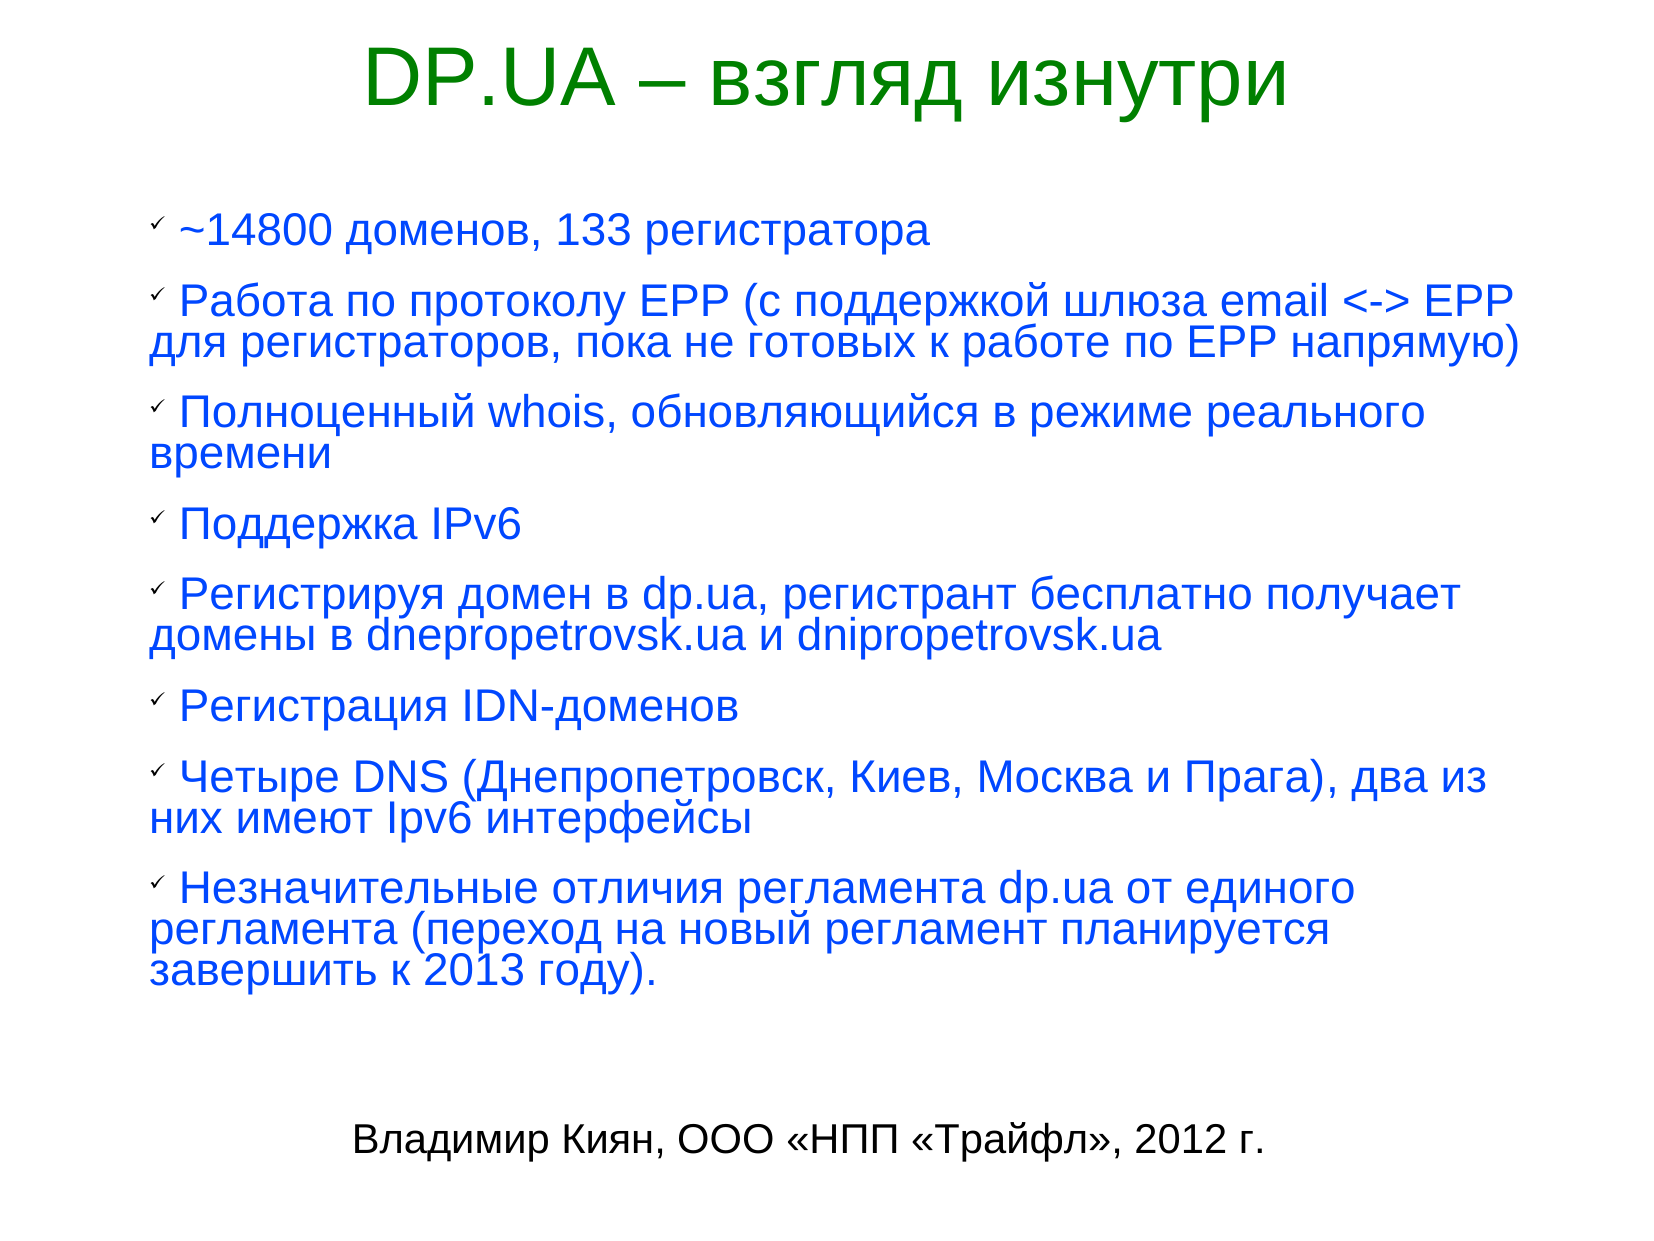

# DP.UA – взгляд изнутри
 ~14800 доменов, 133 регистратора
 Работа по протоколу EPP (с поддержкой шлюза email <-> EPP для регистраторов, пока не готовых к работе по EPP напрямую)
 Полноценный whois, обновляющийся в режиме реального времени
 Поддержка IPv6
 Регистрируя домен в dp.ua, регистрант бесплатно получает домены в dnepropetrovsk.ua и dnipropetrovsk.ua
 Регистрация IDN-доменов
 Четыре DNS (Днепропетровск, Киев, Москва и Прага)‏, два из них имеют Ipv6 интерфейсы
 Незначительные отличия регламента dp.ua от единого регламента (переход на новый регламент планируется завершить к 2013 году).
Владимир Киян, ООО «НПП «Трайфл», 2012 г.